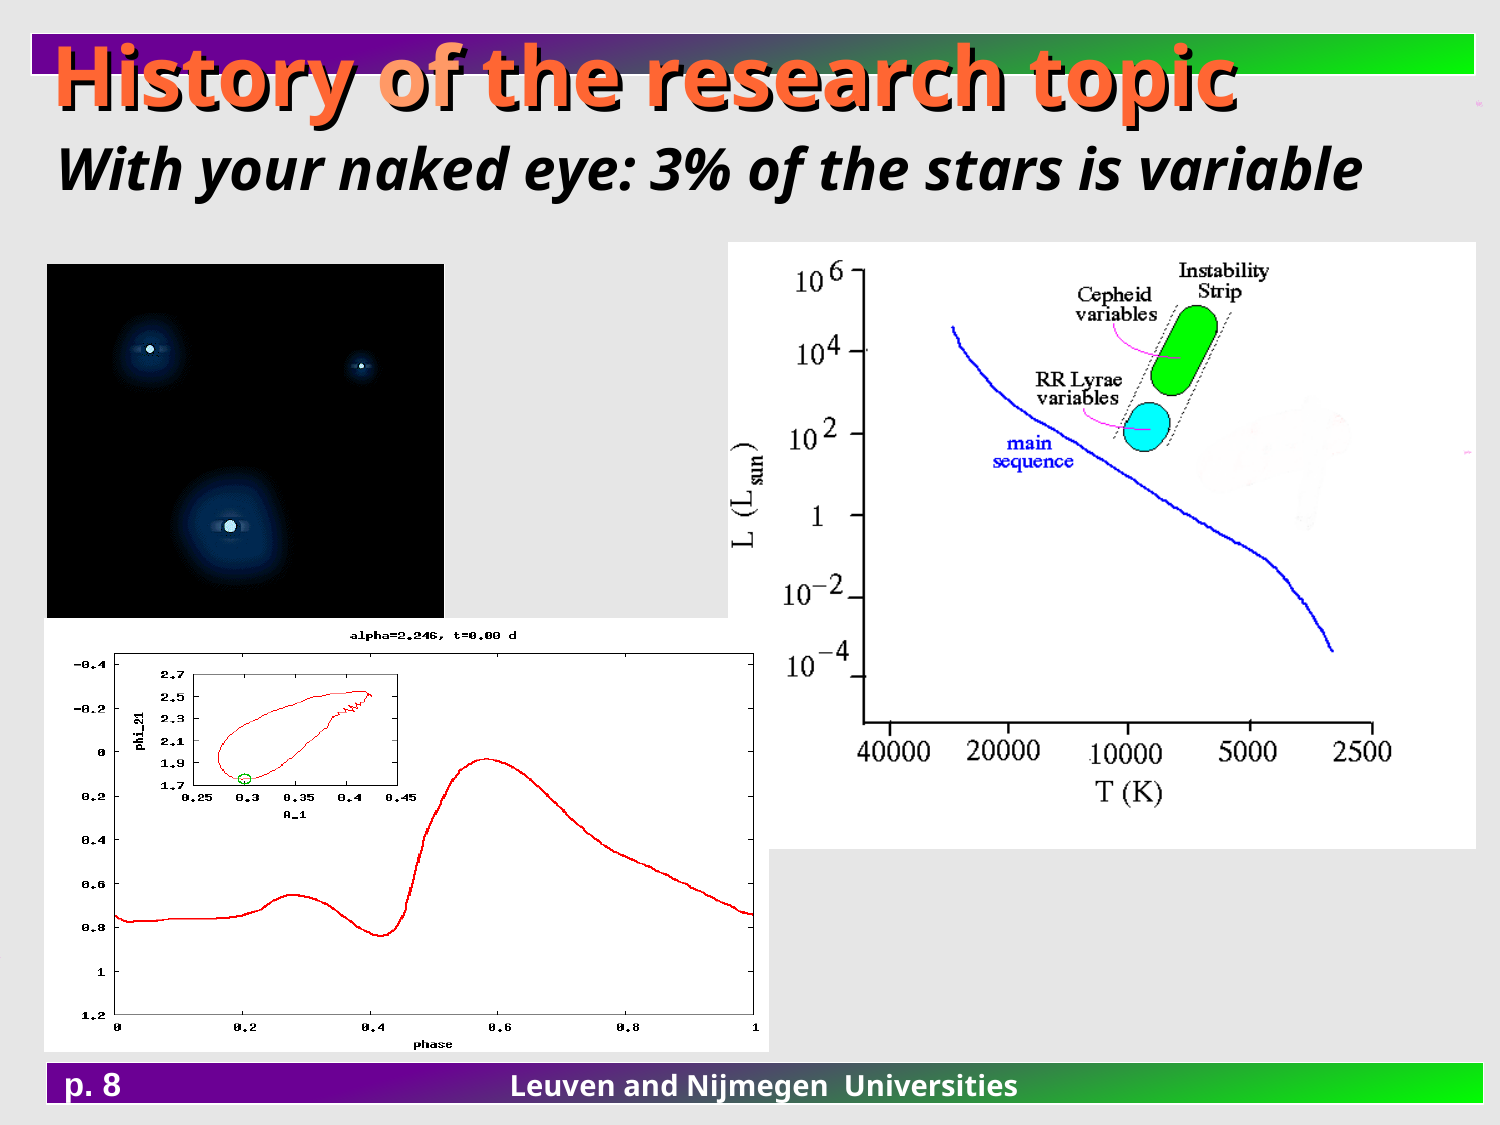

History of the research topic
# With your naked eye: 3% of the stars is variable